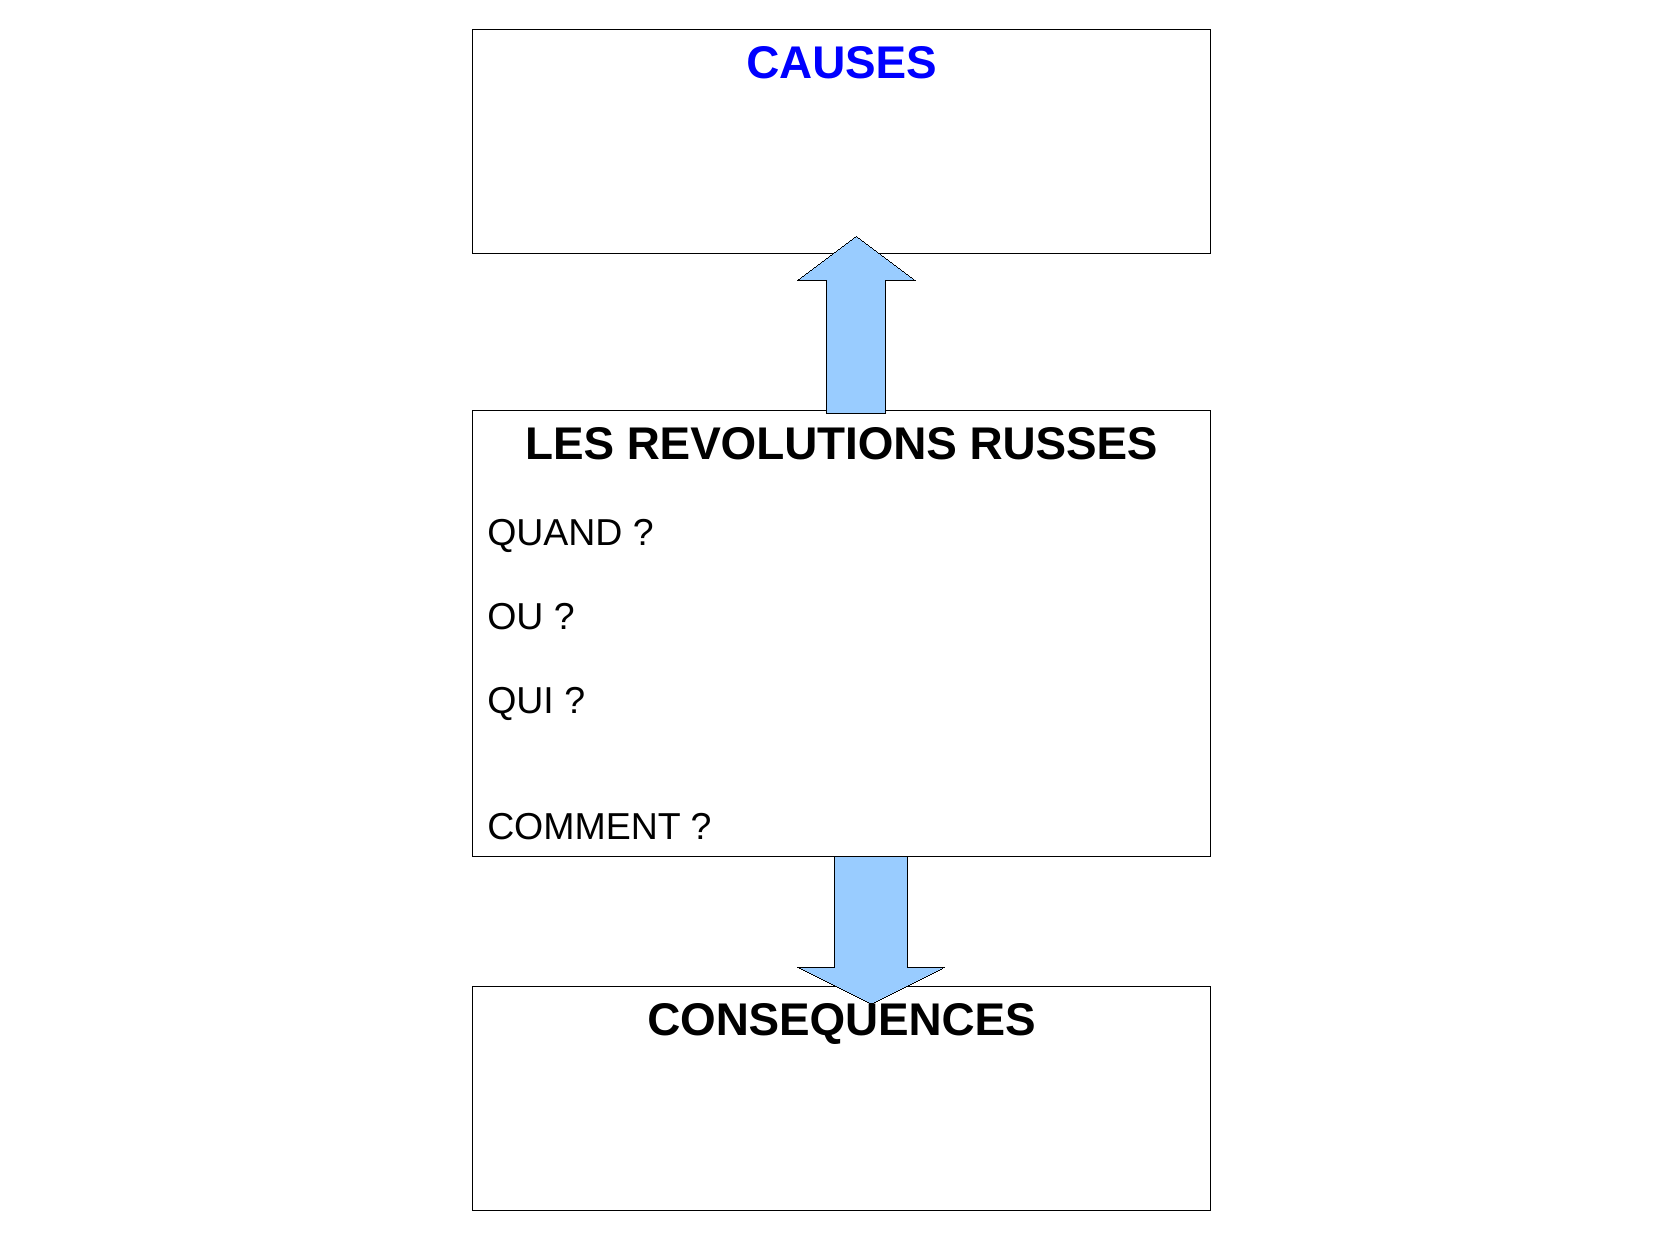

CAUSES
LES REVOLUTIONS RUSSES
QUAND ?
OU ?
QUI ?
COMMENT ?
CONSEQUENCES